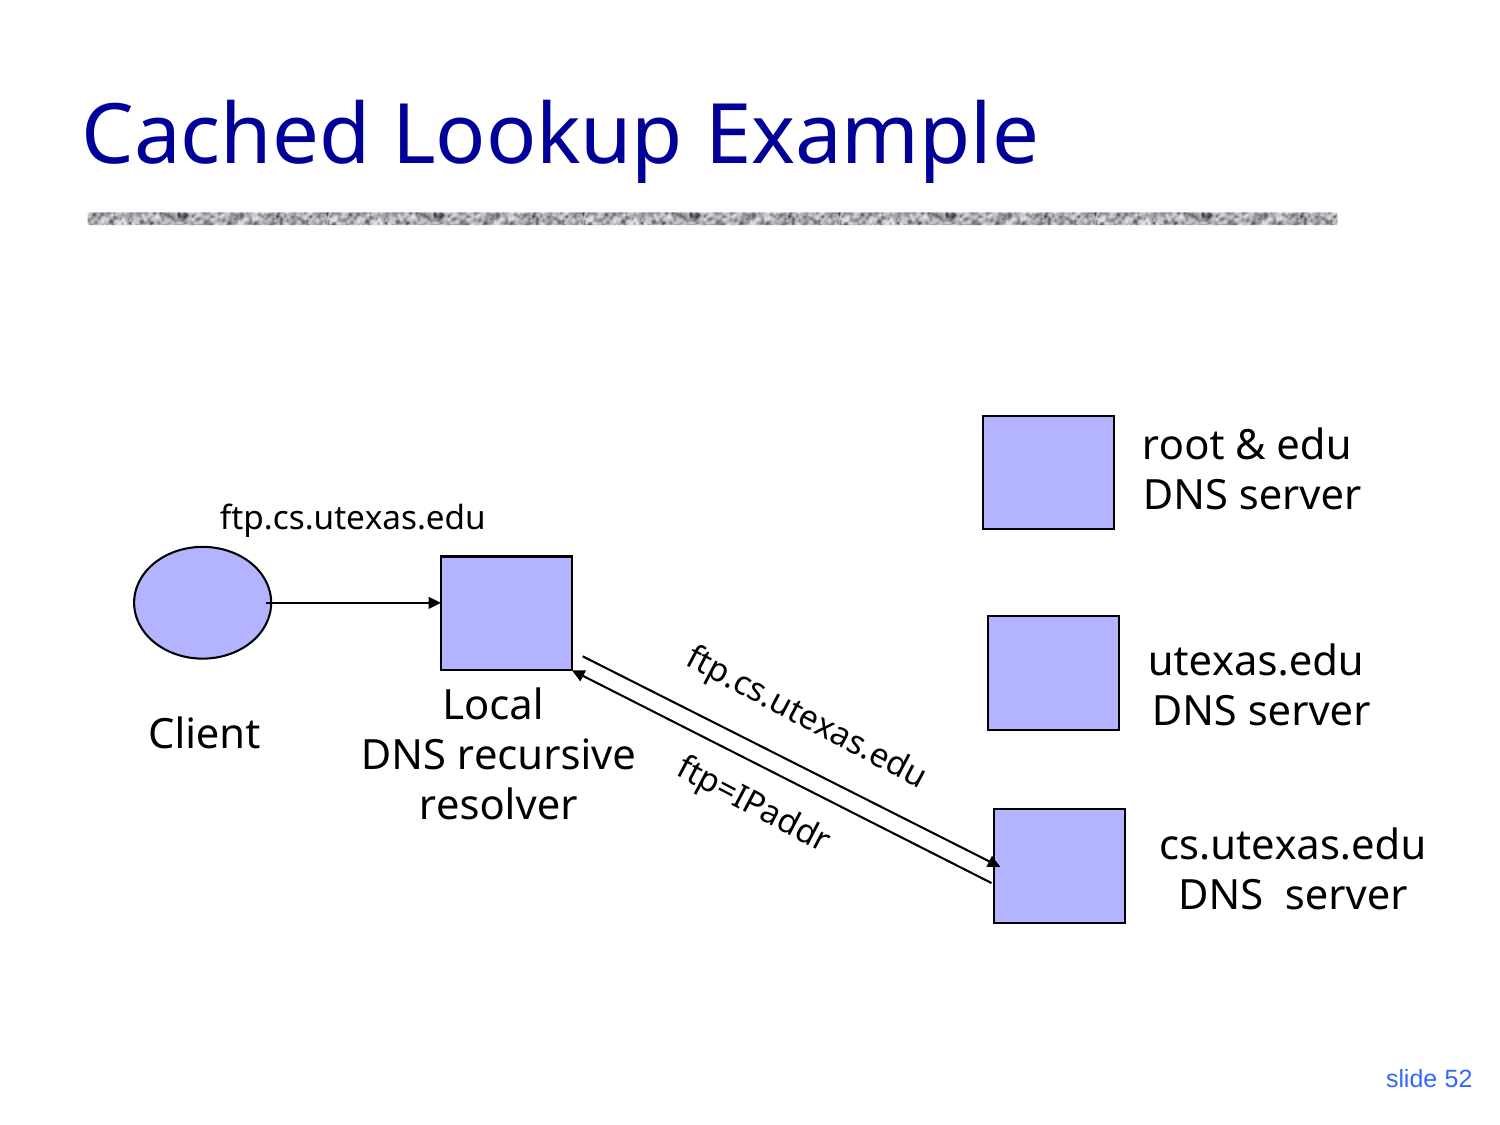

# Cached Lookup Example
root & edu
DNS server
ftp.cs.utexas.edu
utexas.edu
DNS server
Local
DNS recursive
resolver
ftp.cs.utexas.edu
Client
ftp=IPaddr
cs.utexas.edu
DNS server
slide